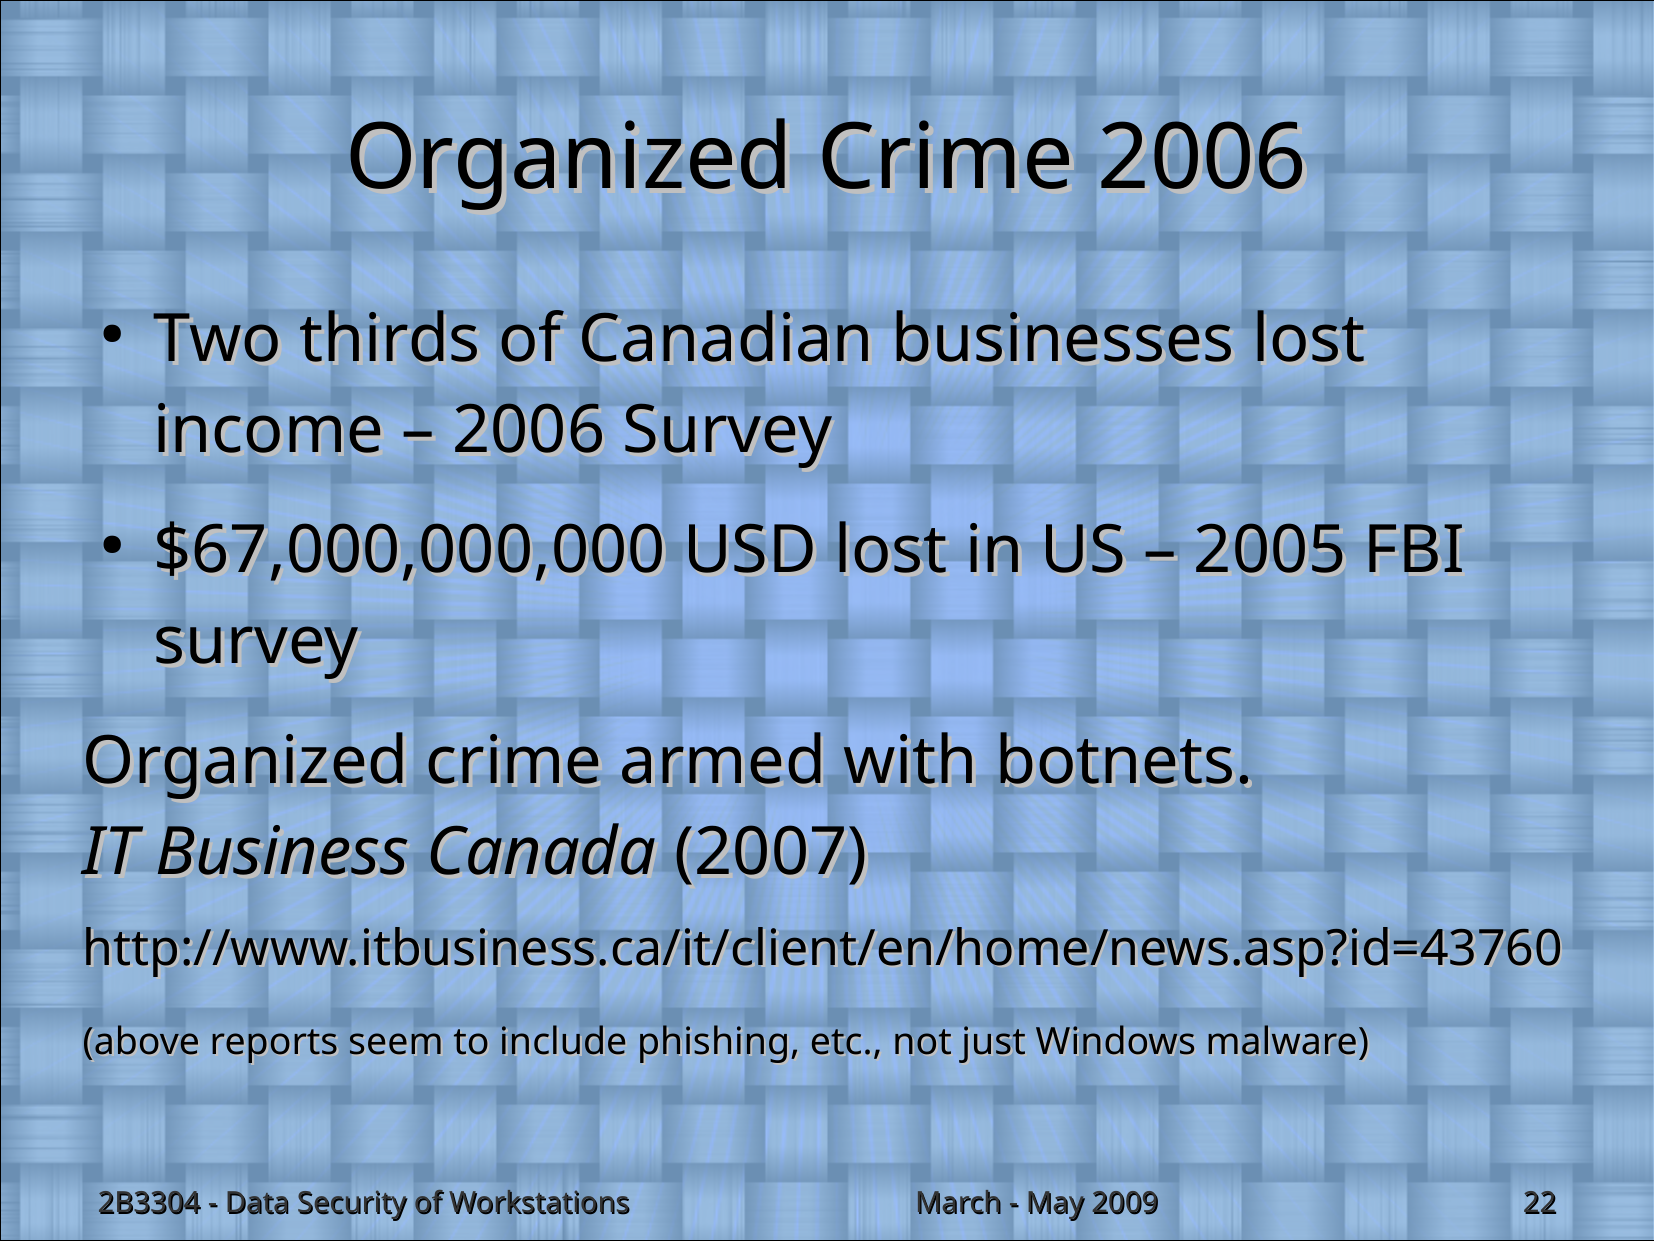

# Organized Crime 2006
Two thirds of Canadian businesses lost income – 2006 Survey
$67,000,000,000 USD lost in US – 2005 FBI survey
Organized crime armed with botnets.
IT Business Canada (2007)
http://www.itbusiness.ca/it/client/en/home/news.asp?id=43760
(above reports seem to include phishing, etc., not just Windows malware)